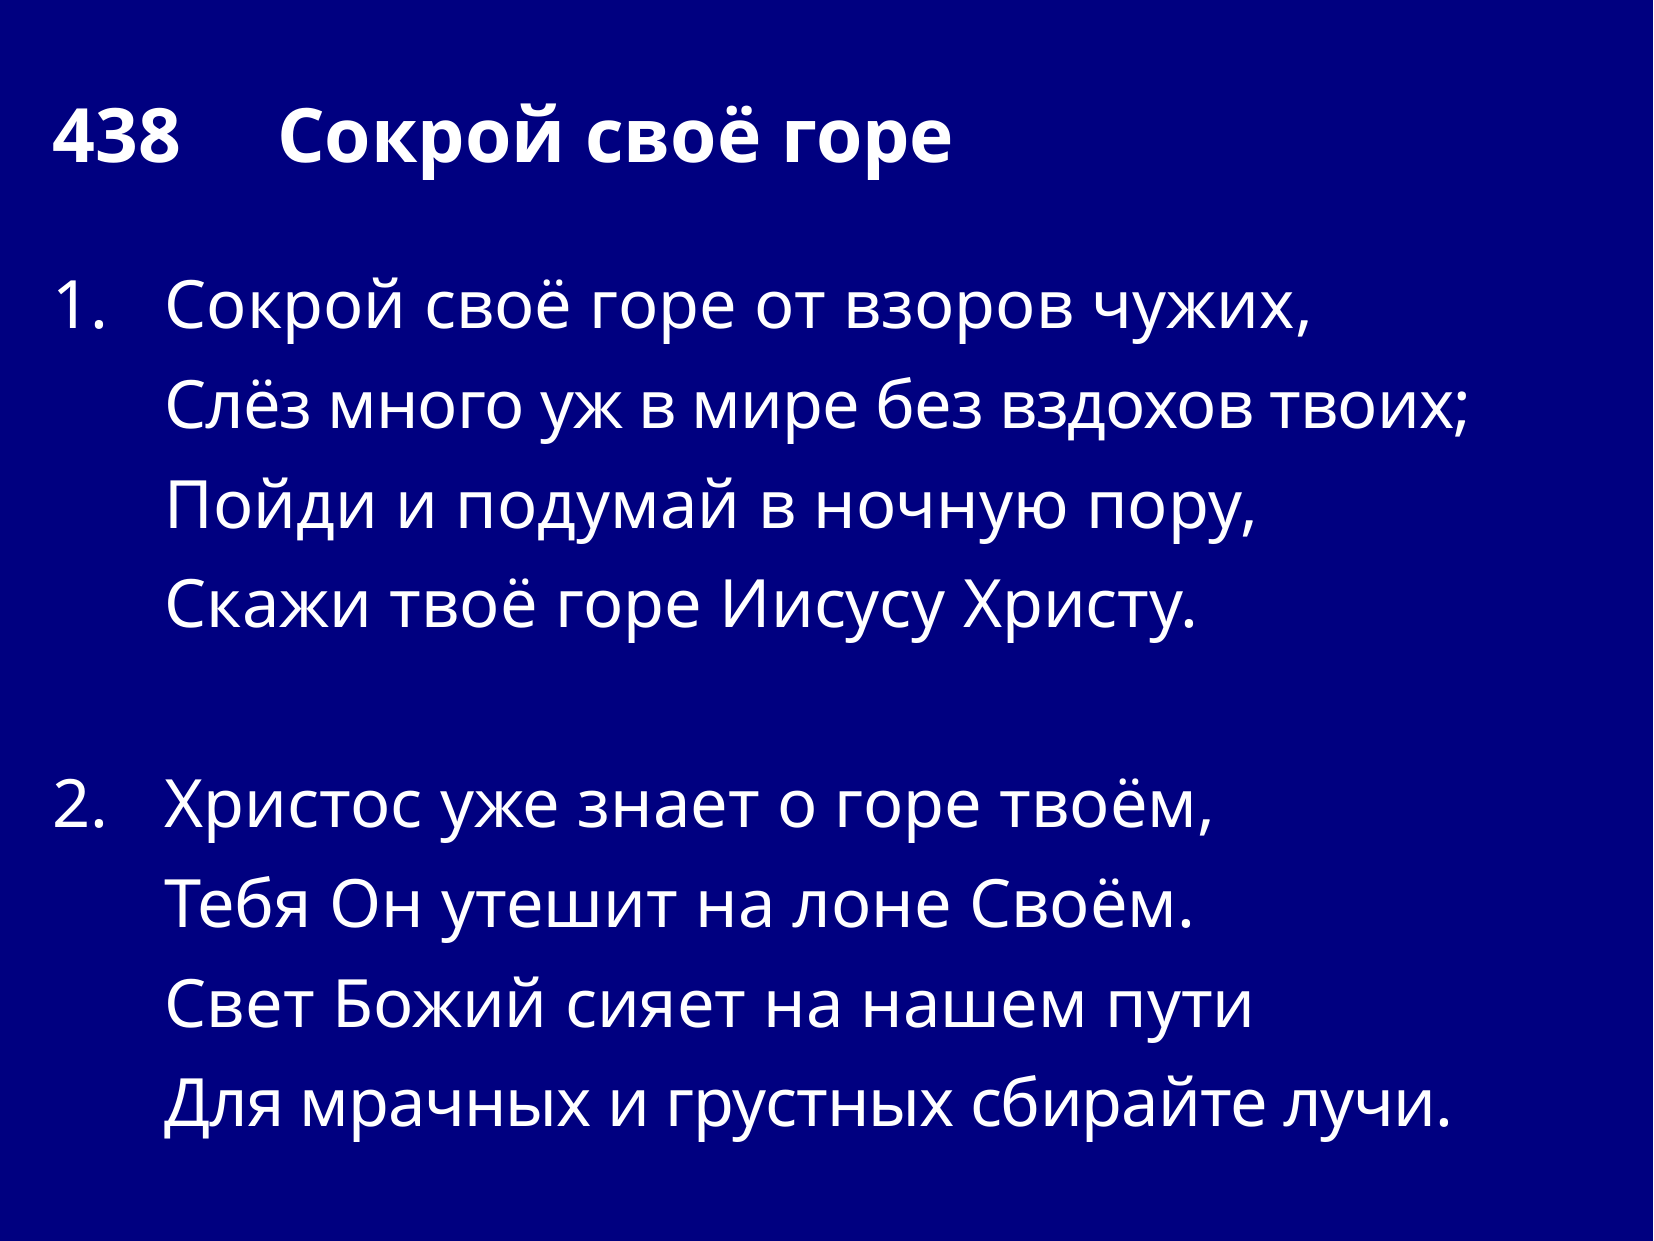

438	Сокрой своё горе
1.	Сокрой своё горе от взоров чужих,
	Слёз много уж в мире без вздохов твоих;
	Пойди и подумай в ночную пору,
	Скажи твоё горе Иисусу Христу.
2.	Христос уже знает о горе твоём,
	Тебя Он утешит на лоне Своём.
	Свет Божий сияет на нашем пути
	Для мрачных и грустных сбирайте лучи.